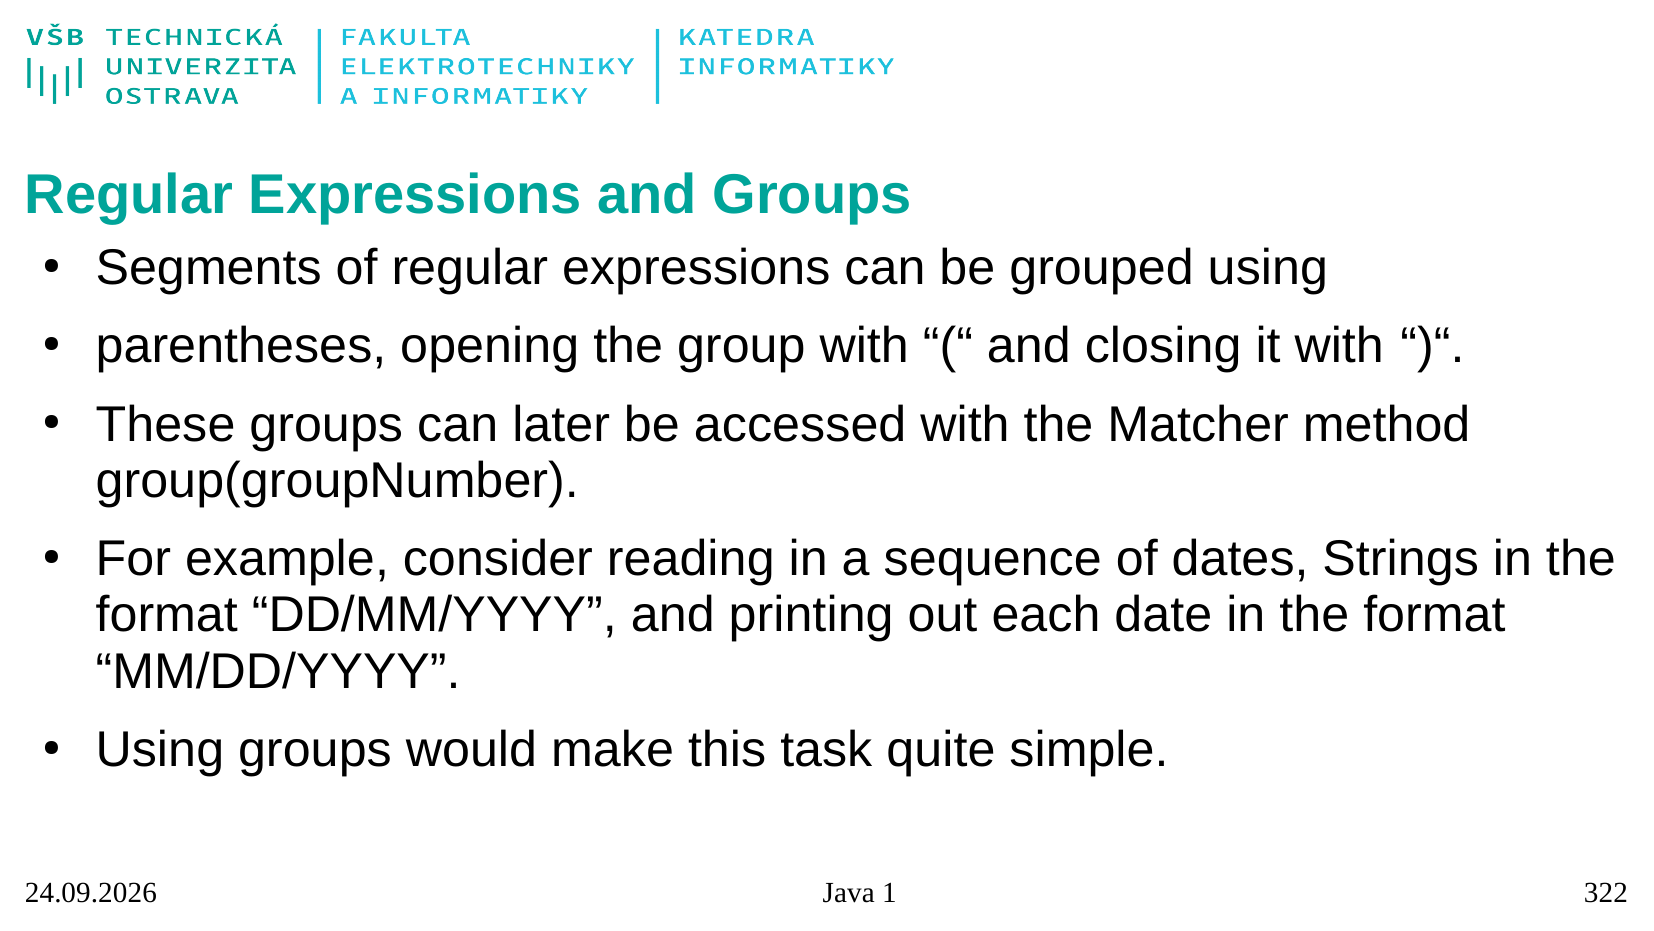

# Regular Expressions and Groups
Segments of regular expressions can be grouped using
parentheses, opening the group with “(“ and closing it with “)“.
These groups can later be accessed with the Matcher method group(groupNumber).
For example, consider reading in a sequence of dates, Strings in the format “DD/MM/YYYY”, and printing out each date in the format “MM/DD/YYYY”.
Using groups would make this task quite simple.
Java 1
322